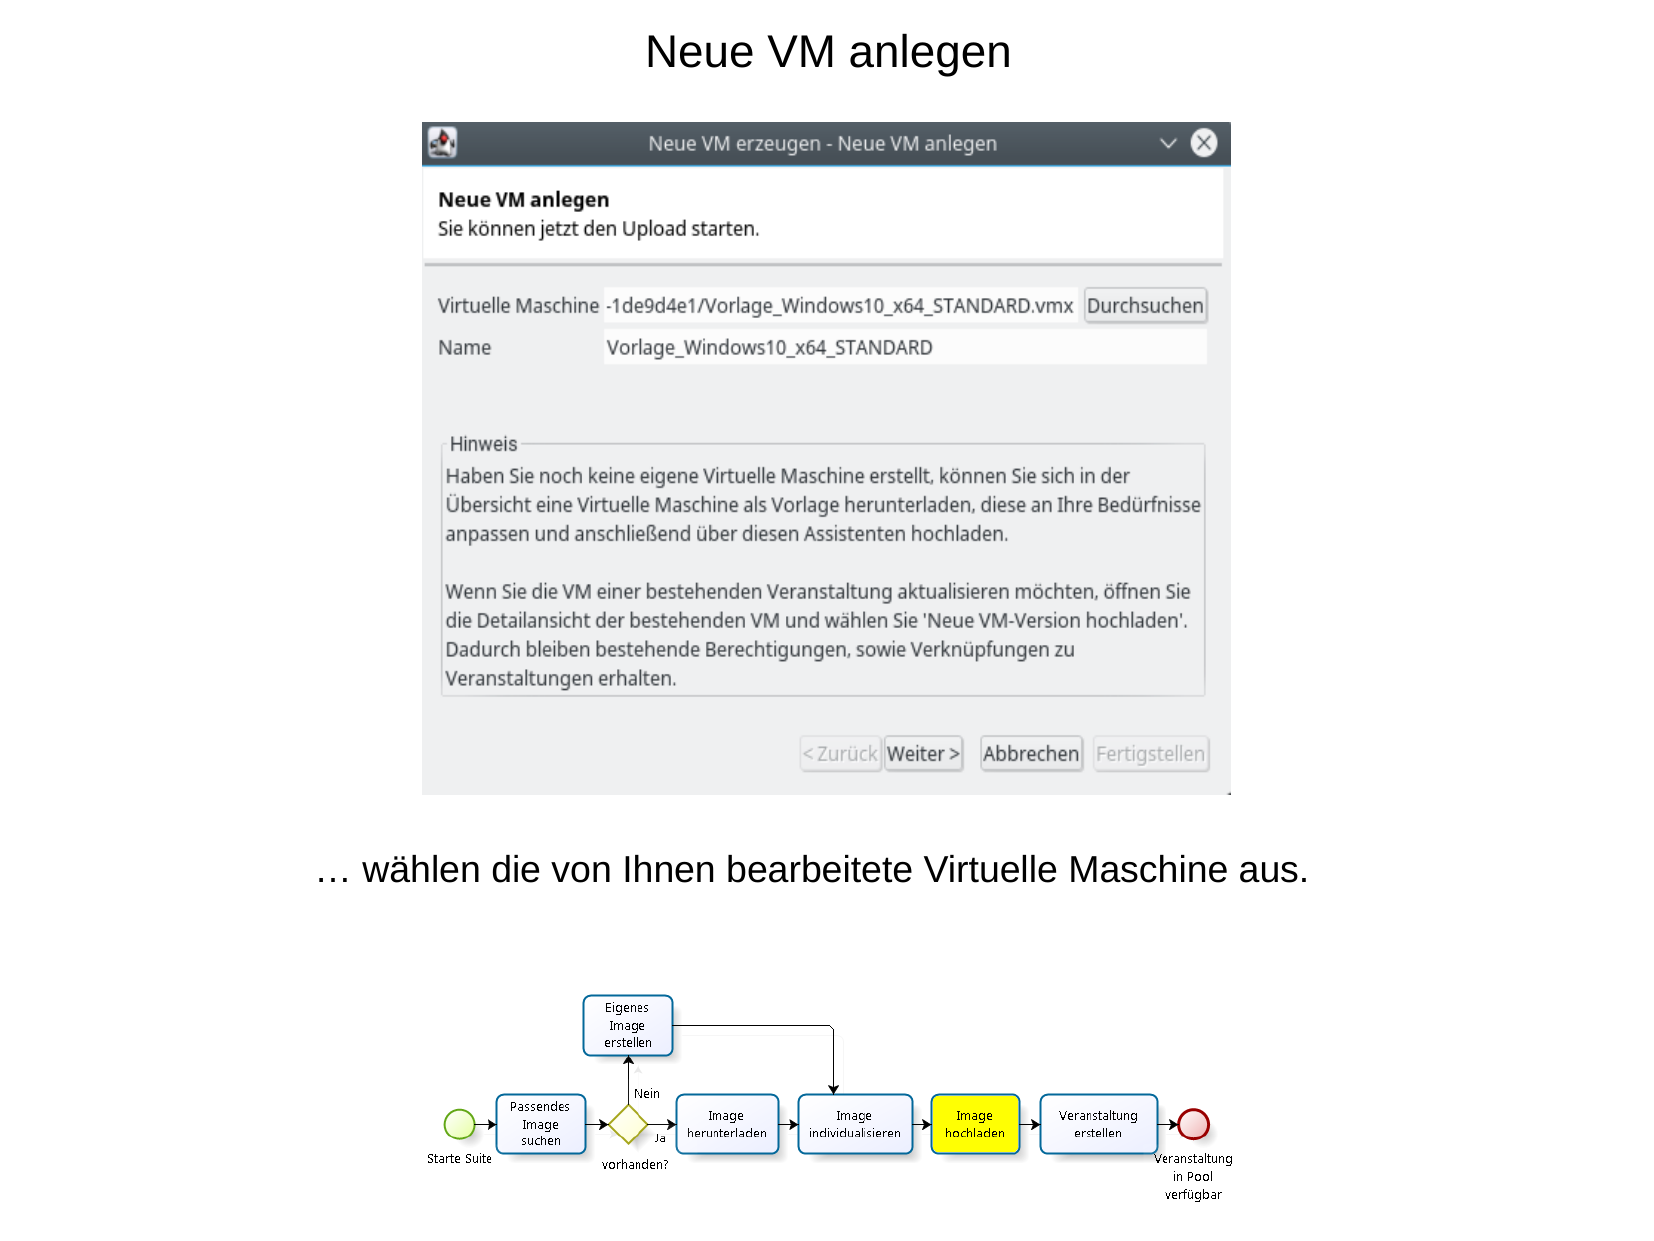

# Neue VM anlegen
… wählen die von Ihnen bearbeitete Virtuelle Maschine aus.